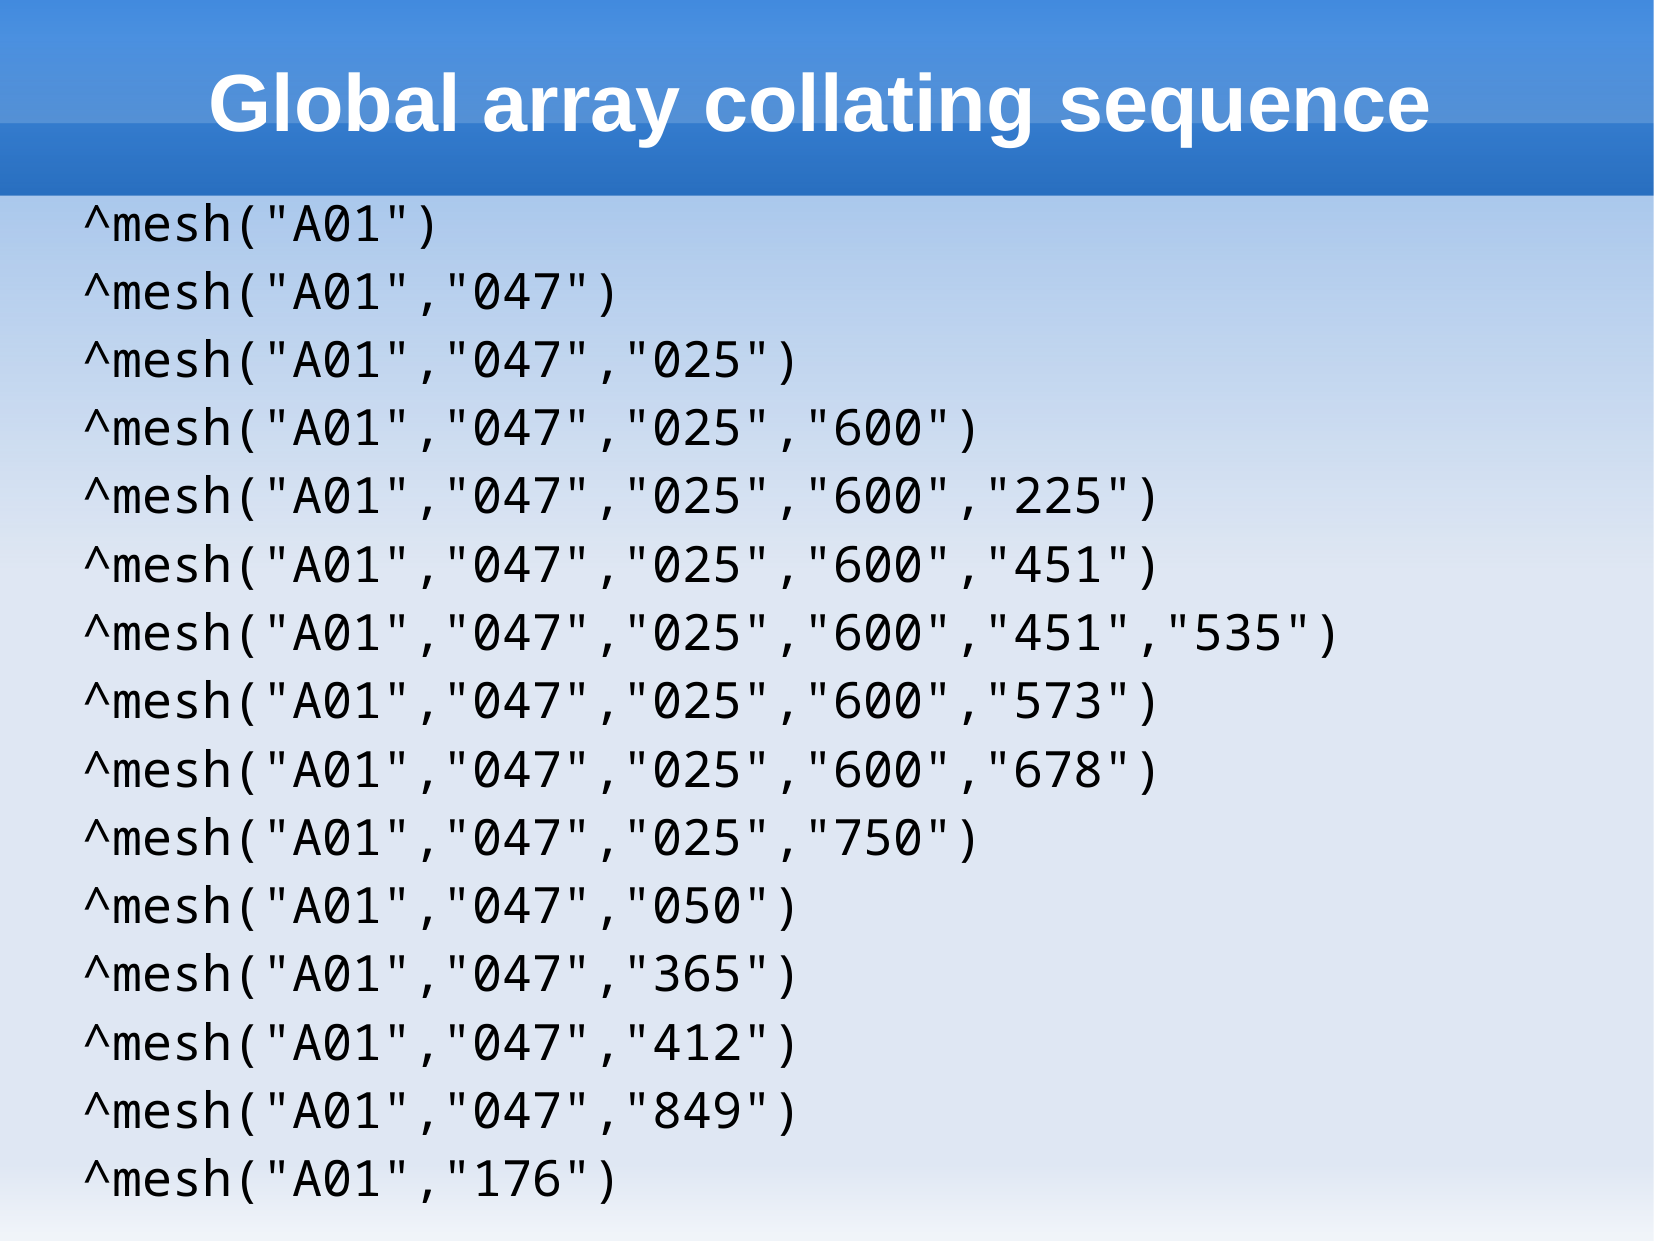

# Global array collating sequence
^mesh("A01")
^mesh("A01","047")
^mesh("A01","047","025")
^mesh("A01","047","025","600")
^mesh("A01","047","025","600","225")
^mesh("A01","047","025","600","451")
^mesh("A01","047","025","600","451","535")
^mesh("A01","047","025","600","573")
^mesh("A01","047","025","600","678")
^mesh("A01","047","025","750")
^mesh("A01","047","050")
^mesh("A01","047","365")
^mesh("A01","047","412")
^mesh("A01","047","849")
^mesh("A01","176")